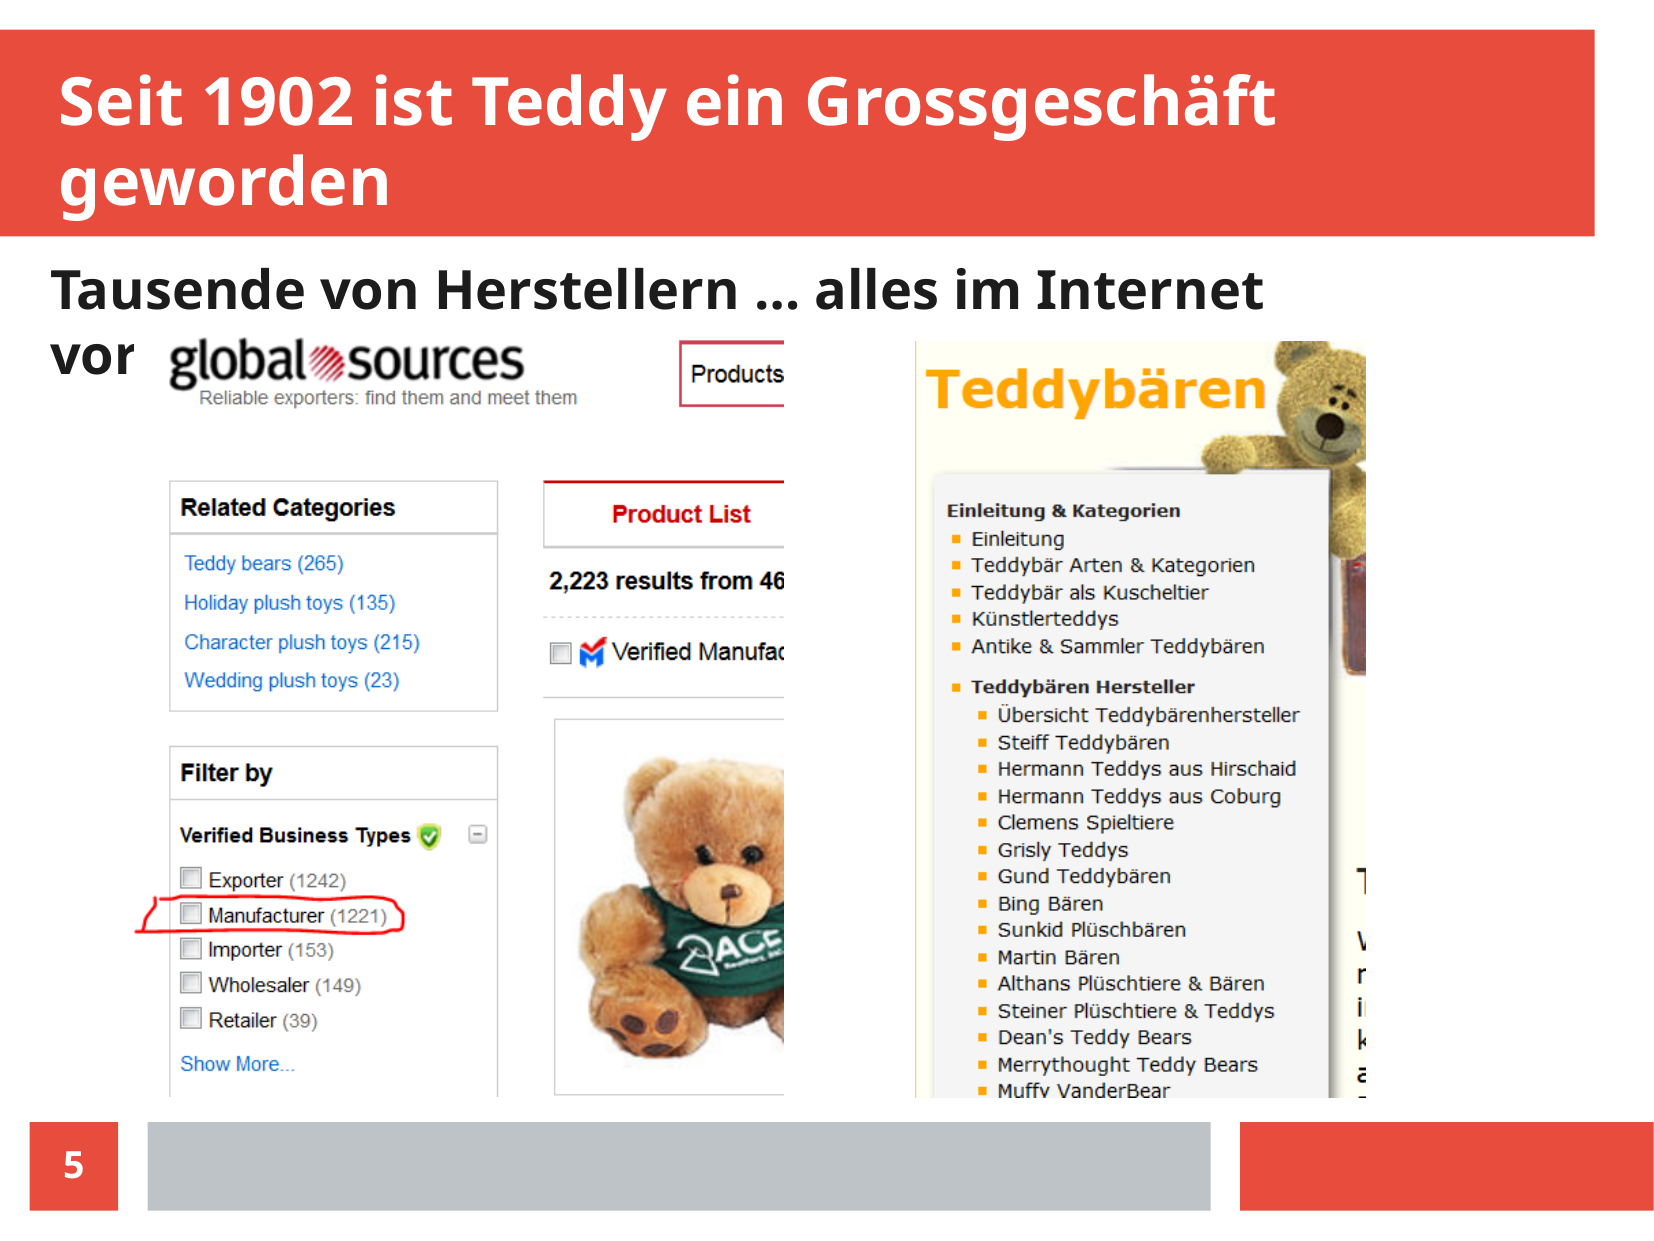

# Seit 1902 ist Teddy ein Grossgeschäft geworden
Tausende von Herstellern … alles im Internet vorhanden ...